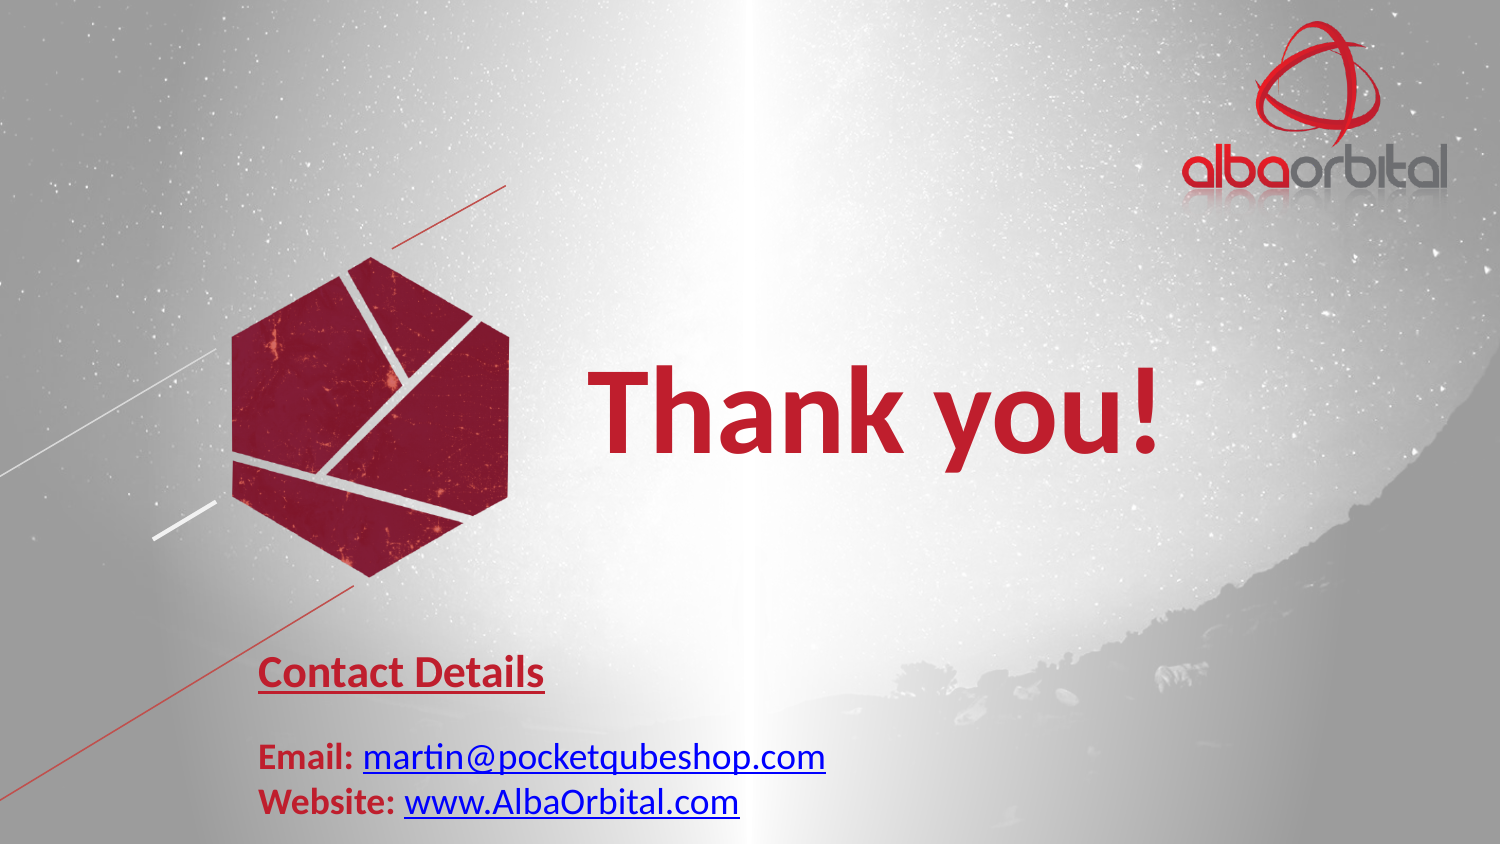

# Thank you!
Contact Details
Email: martin@pocketqubeshop.com
Website: www.AlbaOrbital.com